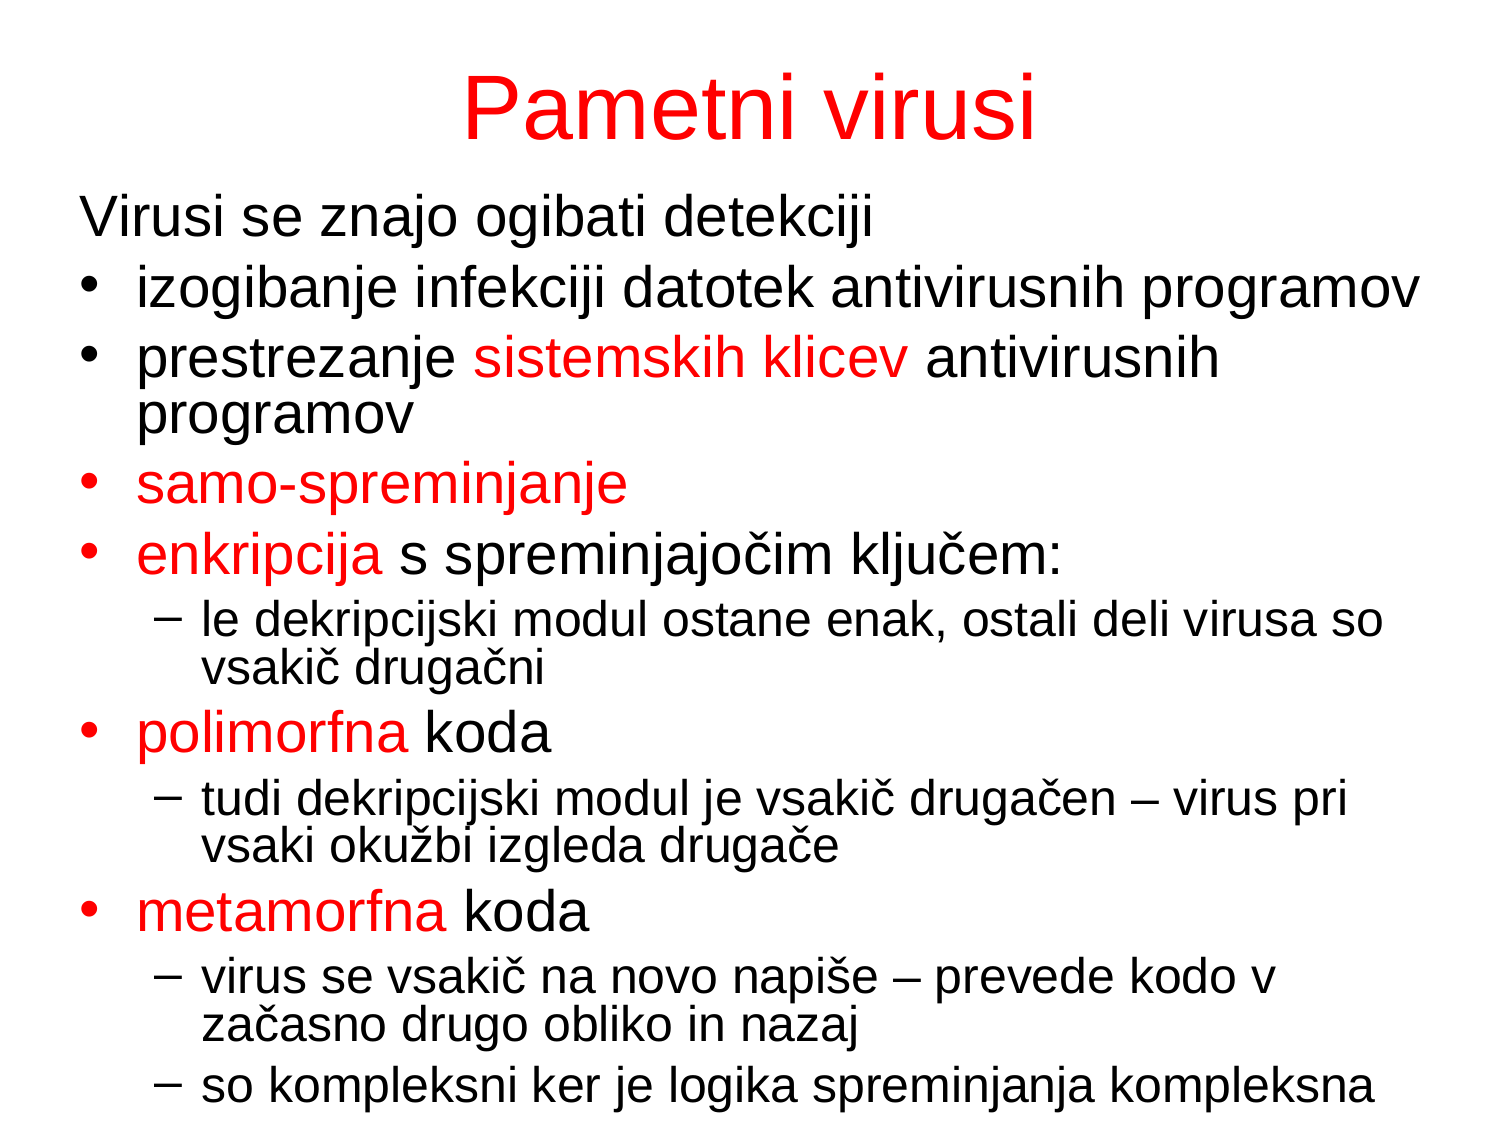

# Pametni virusi
Virusi se znajo ogibati detekciji
izogibanje infekciji datotek antivirusnih programov
prestrezanje sistemskih klicev antivirusnih programov
samo-spreminjanje
enkripcija s spreminjajočim ključem:
le dekripcijski modul ostane enak, ostali deli virusa so vsakič drugačni
polimorfna koda
tudi dekripcijski modul je vsakič drugačen – virus pri vsaki okužbi izgleda drugače
metamorfna koda
virus se vsakič na novo napiše – prevede kodo v začasno drugo obliko in nazaj
so kompleksni ker je logika spreminjanja kompleksna